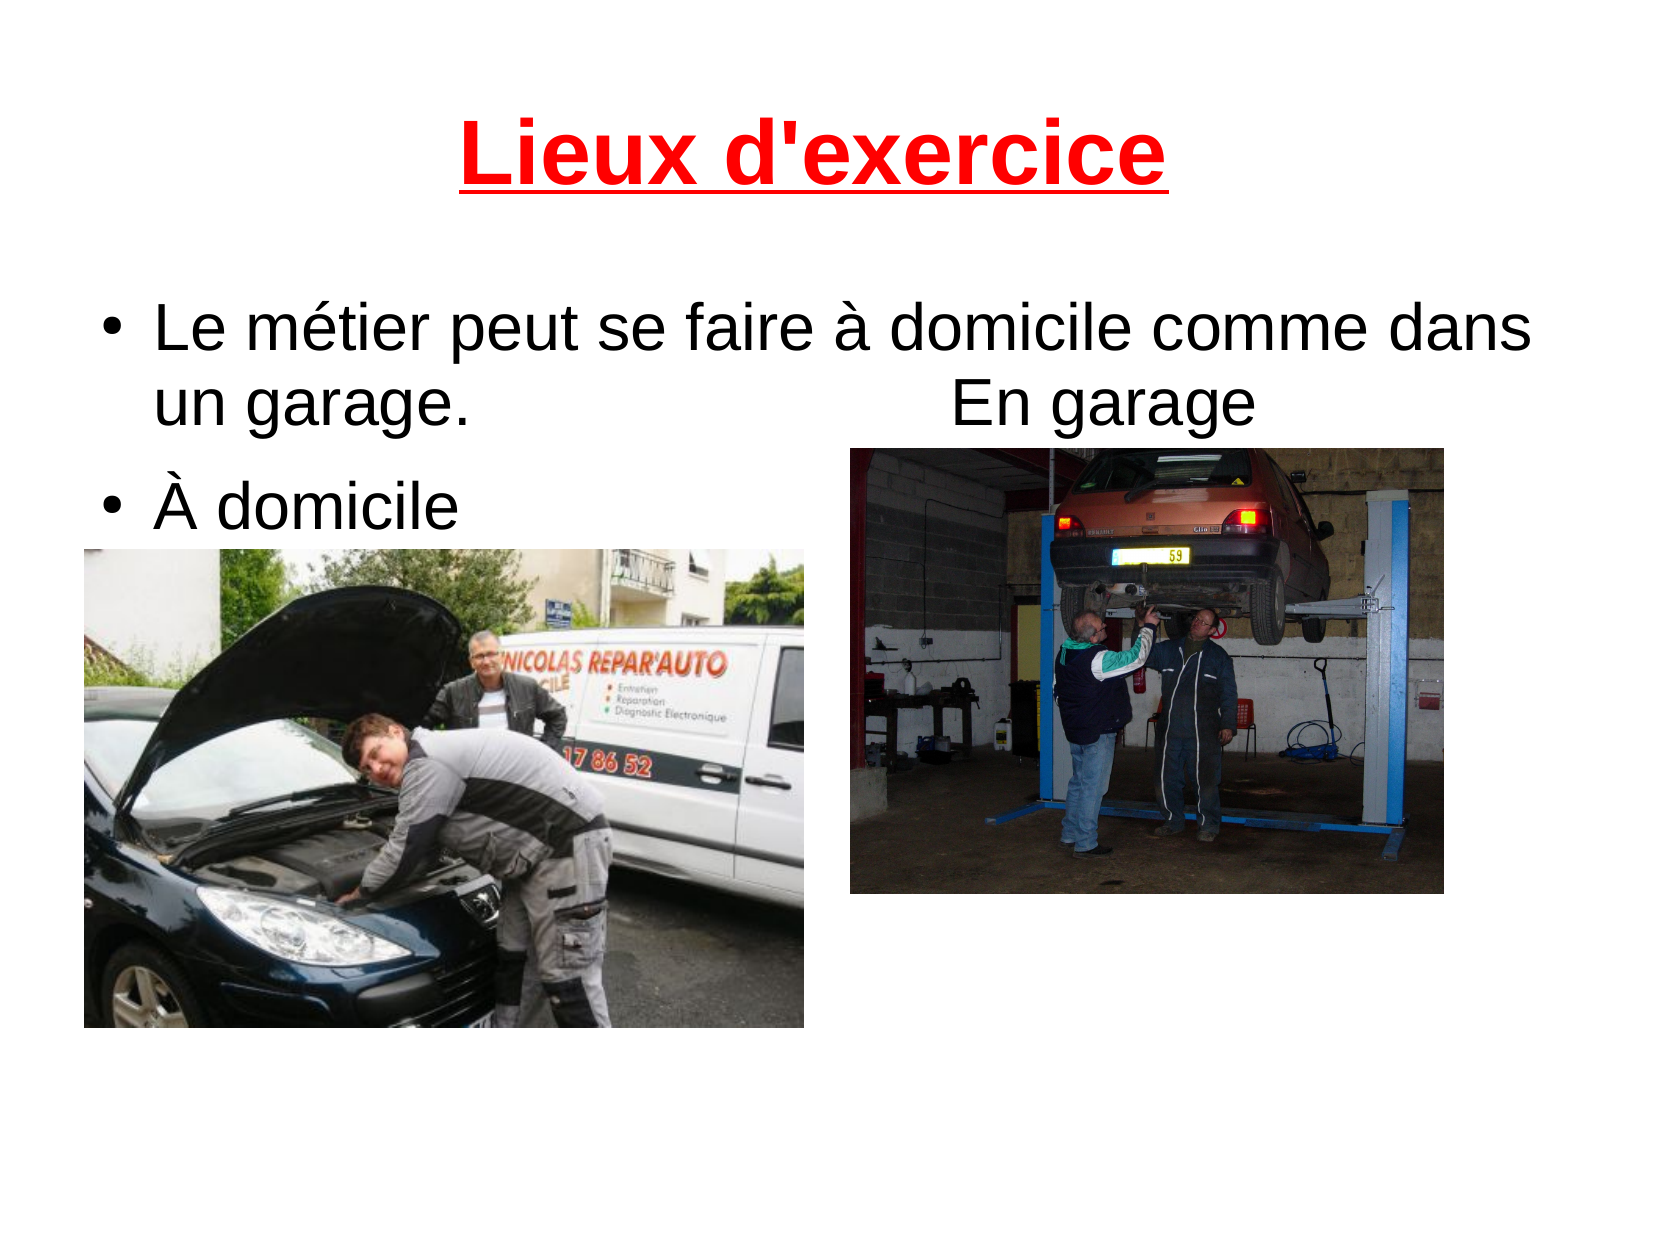

# Lieux d'exercice
Le métier peut se faire à domicile comme dans un garage. En garage
À domicile